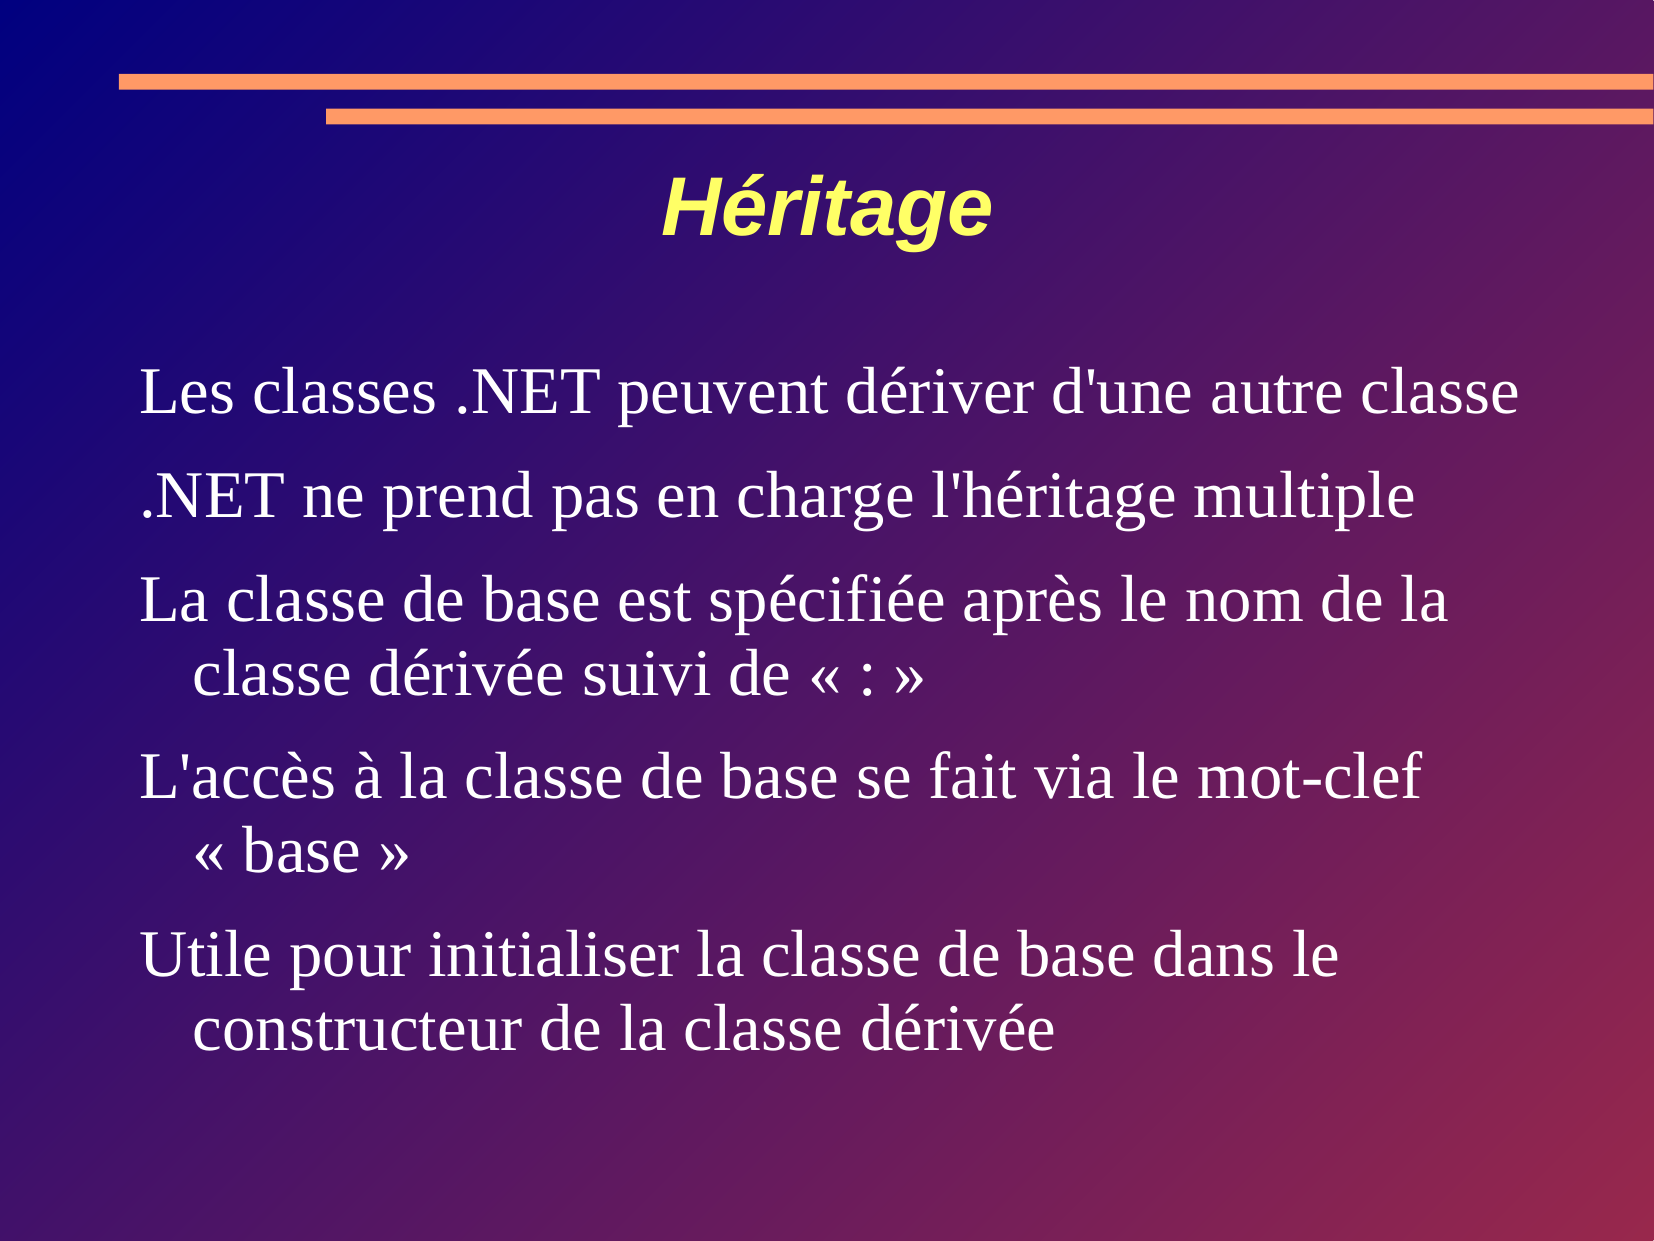

# Héritage
Les classes .NET peuvent dériver d'une autre classe
.NET ne prend pas en charge l'héritage multiple
La classe de base est spécifiée après le nom de la classe dérivée suivi de « : »
L'accès à la classe de base se fait via le mot-clef « base »
Utile pour initialiser la classe de base dans le constructeur de la classe dérivée